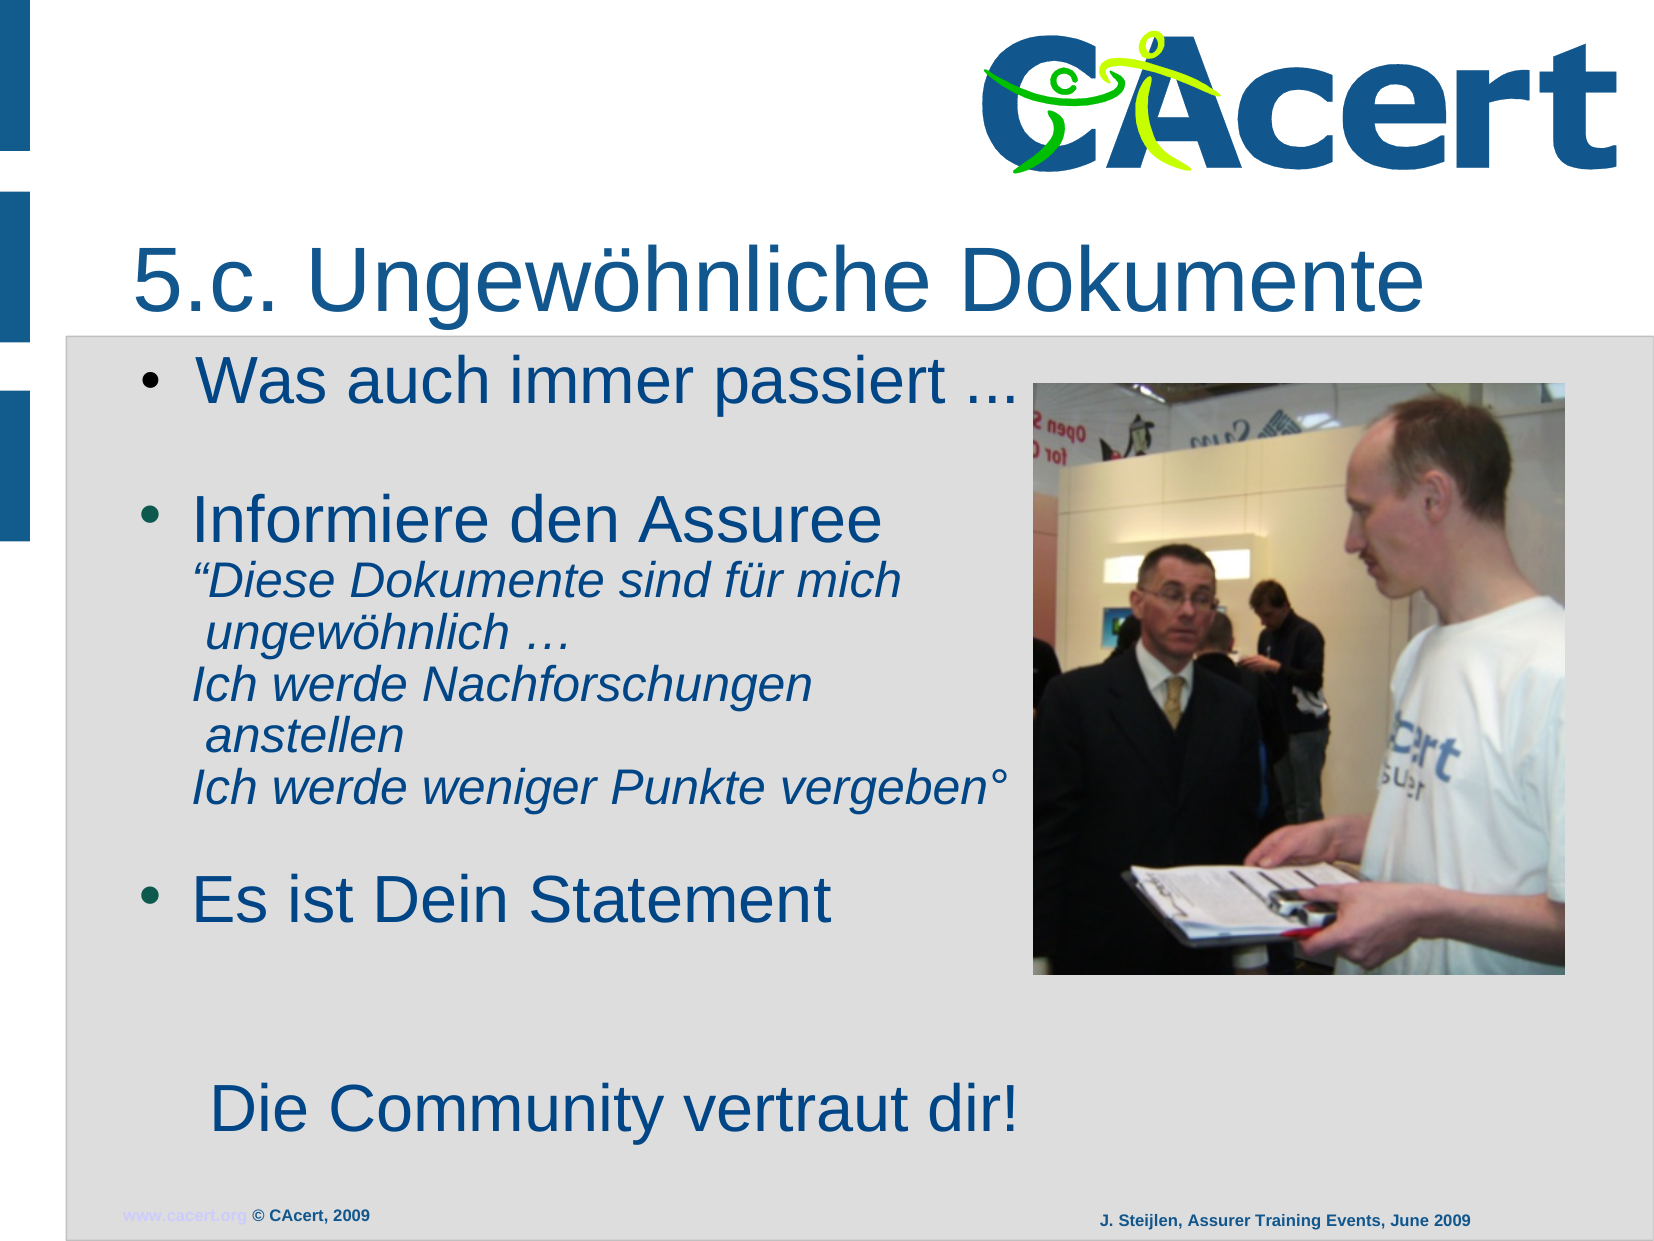

5.c. Ungewöhnliche Dokumente
# Was auch immer passiert ...
Informiere den Assuree
“Diese Dokumente sind für mich
 ungewöhnlich …
Ich werde Nachforschungen
 anstellen
Ich werde weniger Punkte vergeben°
Es ist Dein Statement
 Die Community vertraut dir!